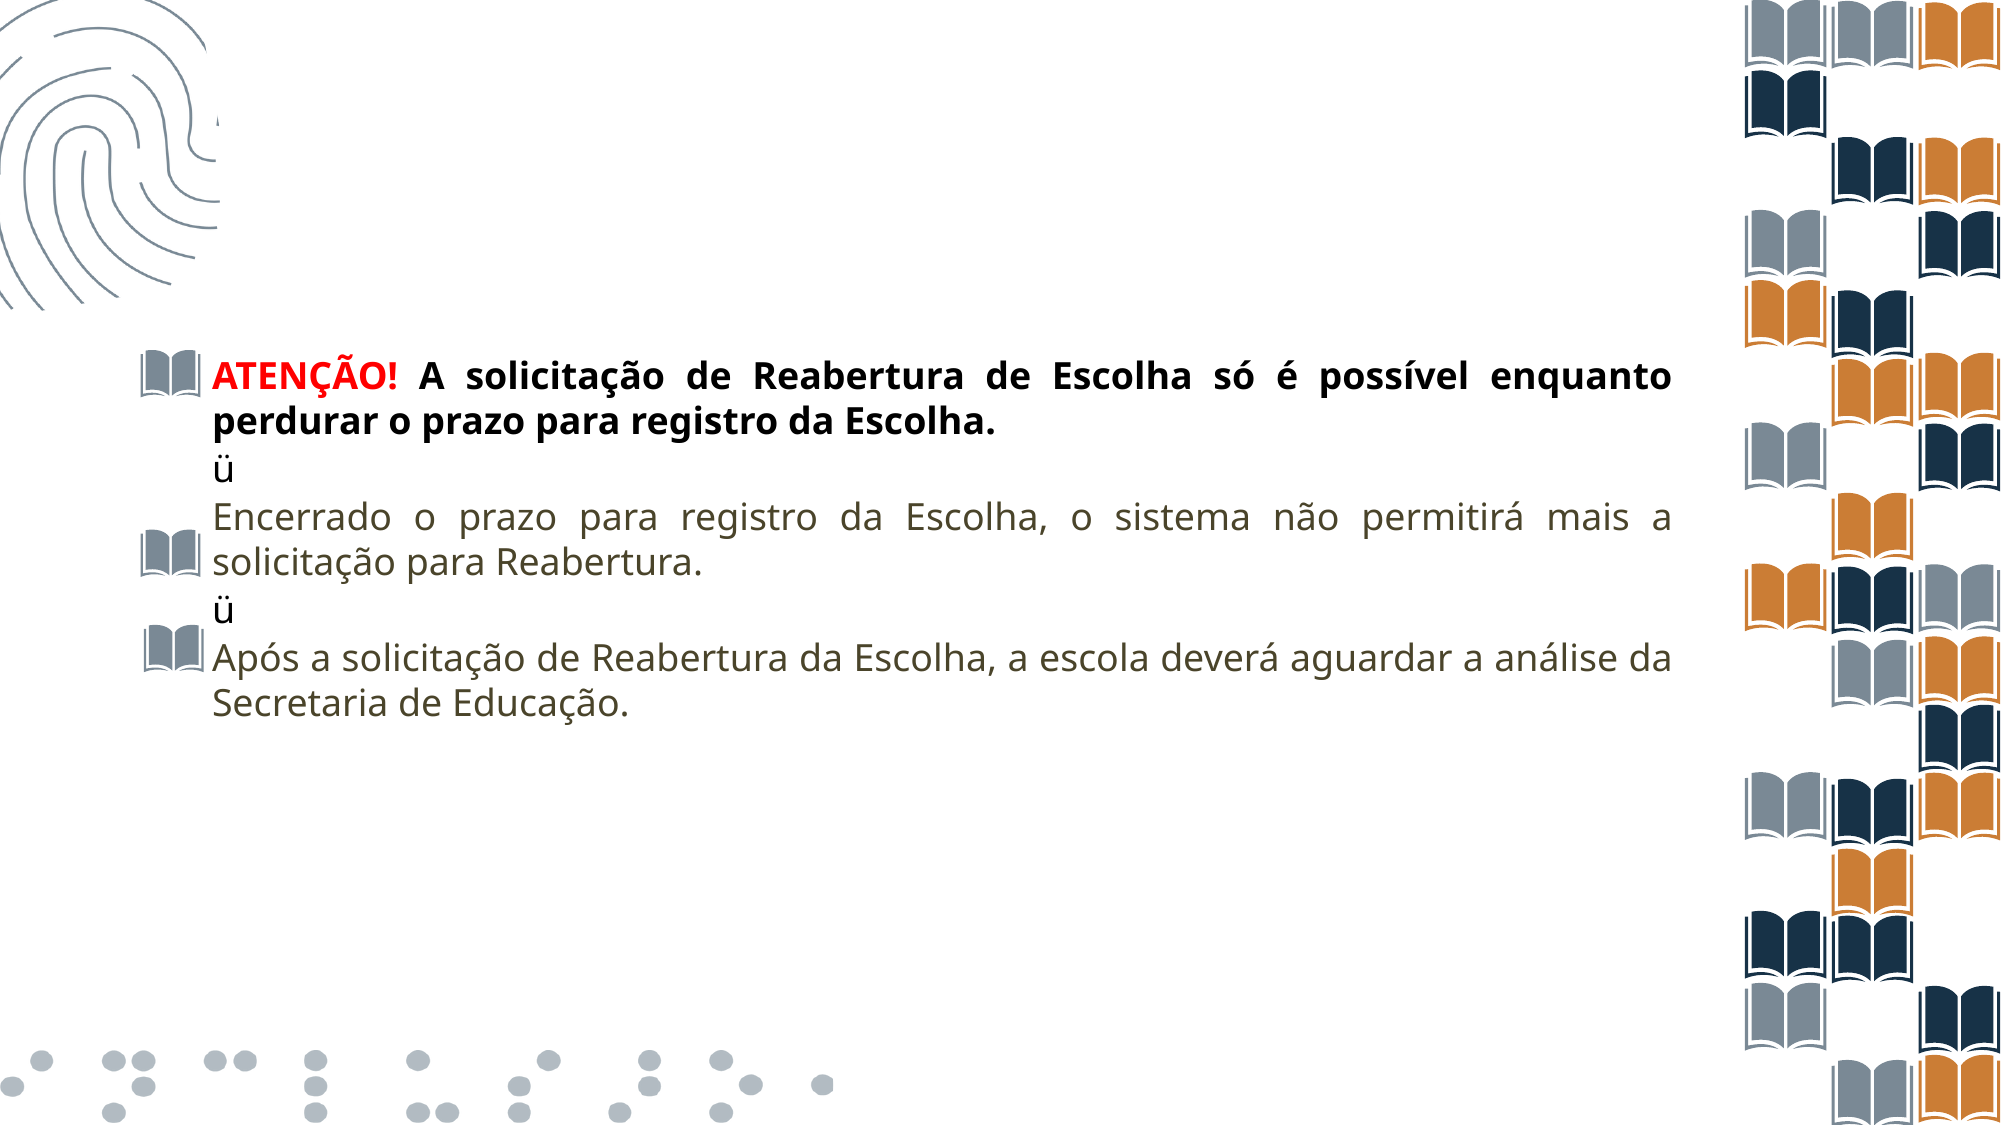

ATENÇÃO! A solicitação de Reabertura de Escolha só é possível enquanto perdurar o prazo para registro da Escolha.
Encerrado o prazo para registro da Escolha, o sistema não permitirá mais a solicitação para Reabertura.
Após a solicitação de Reabertura da Escolha, a escola deverá aguardar a análise da Secretaria de Educação.